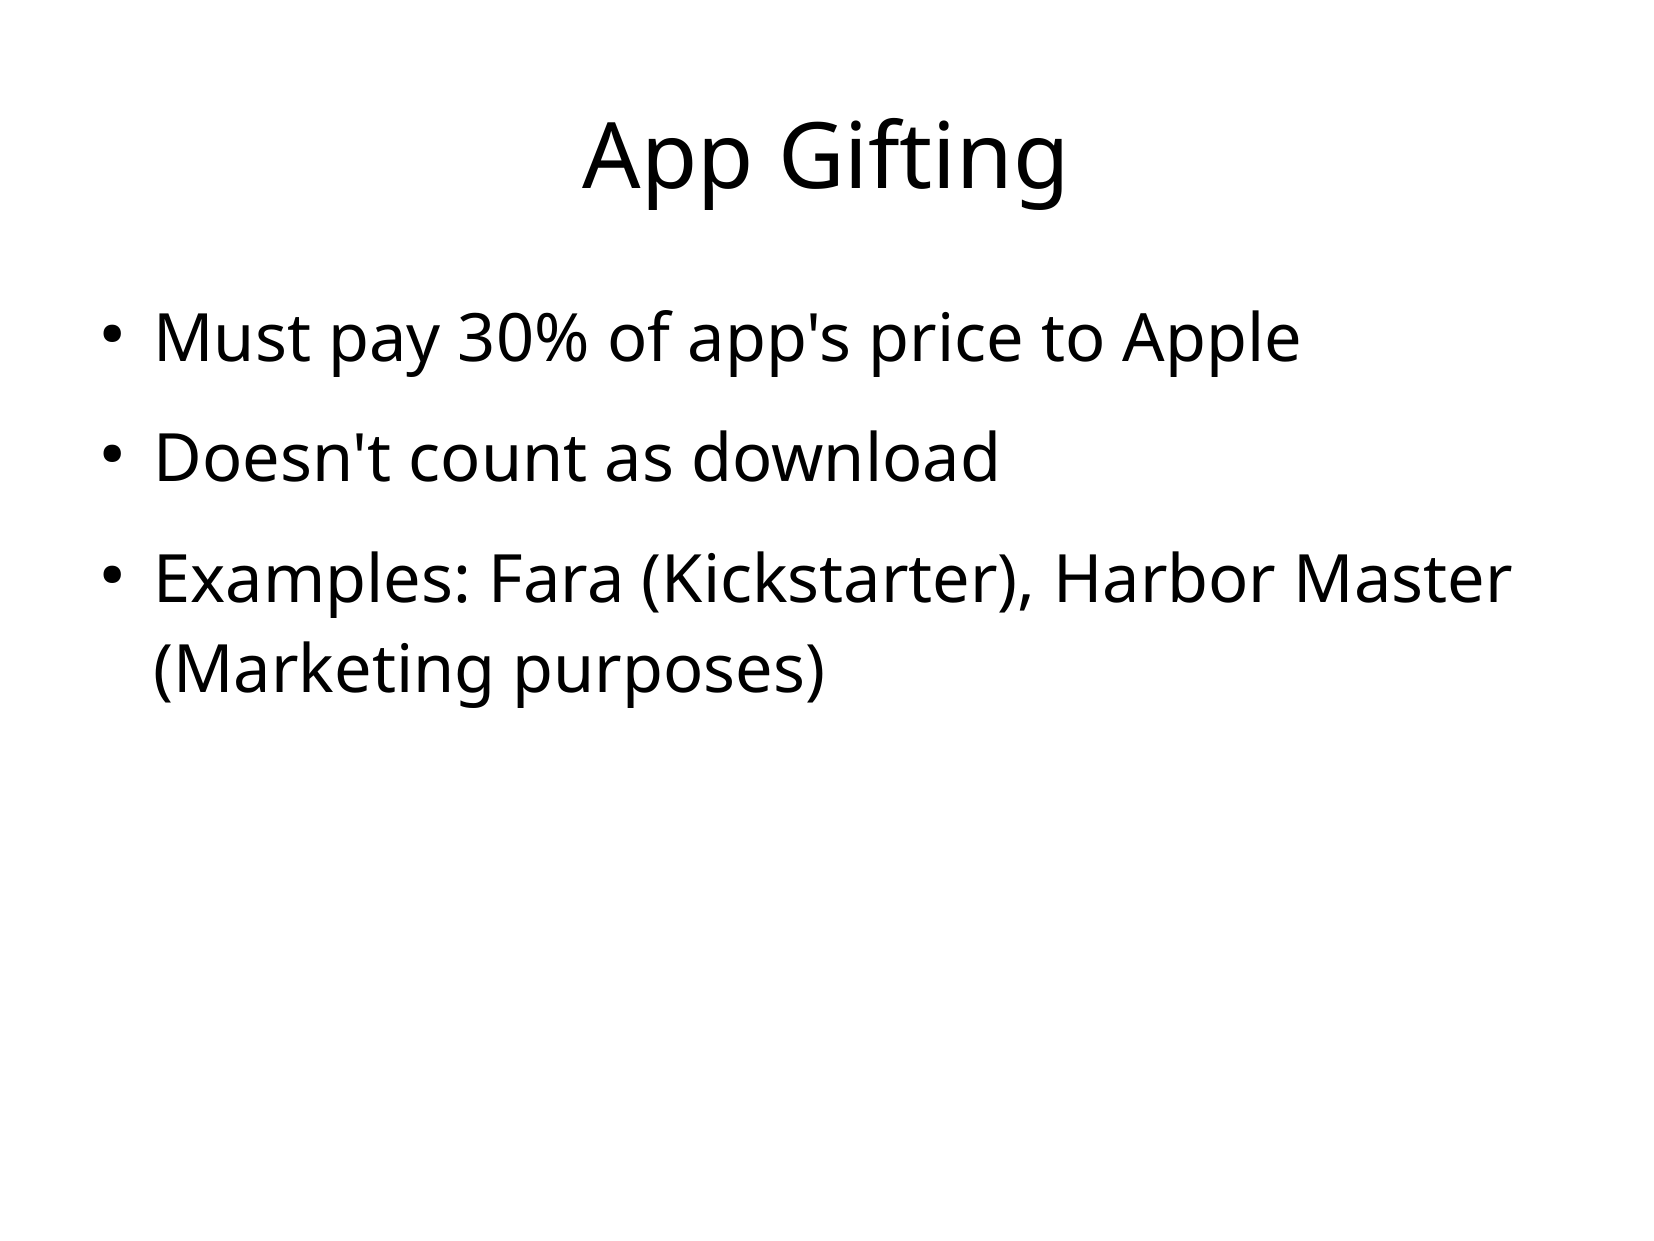

# App Gifting
Must pay 30% of app's price to Apple
Doesn't count as download
Examples: Fara (Kickstarter), Harbor Master (Marketing purposes)